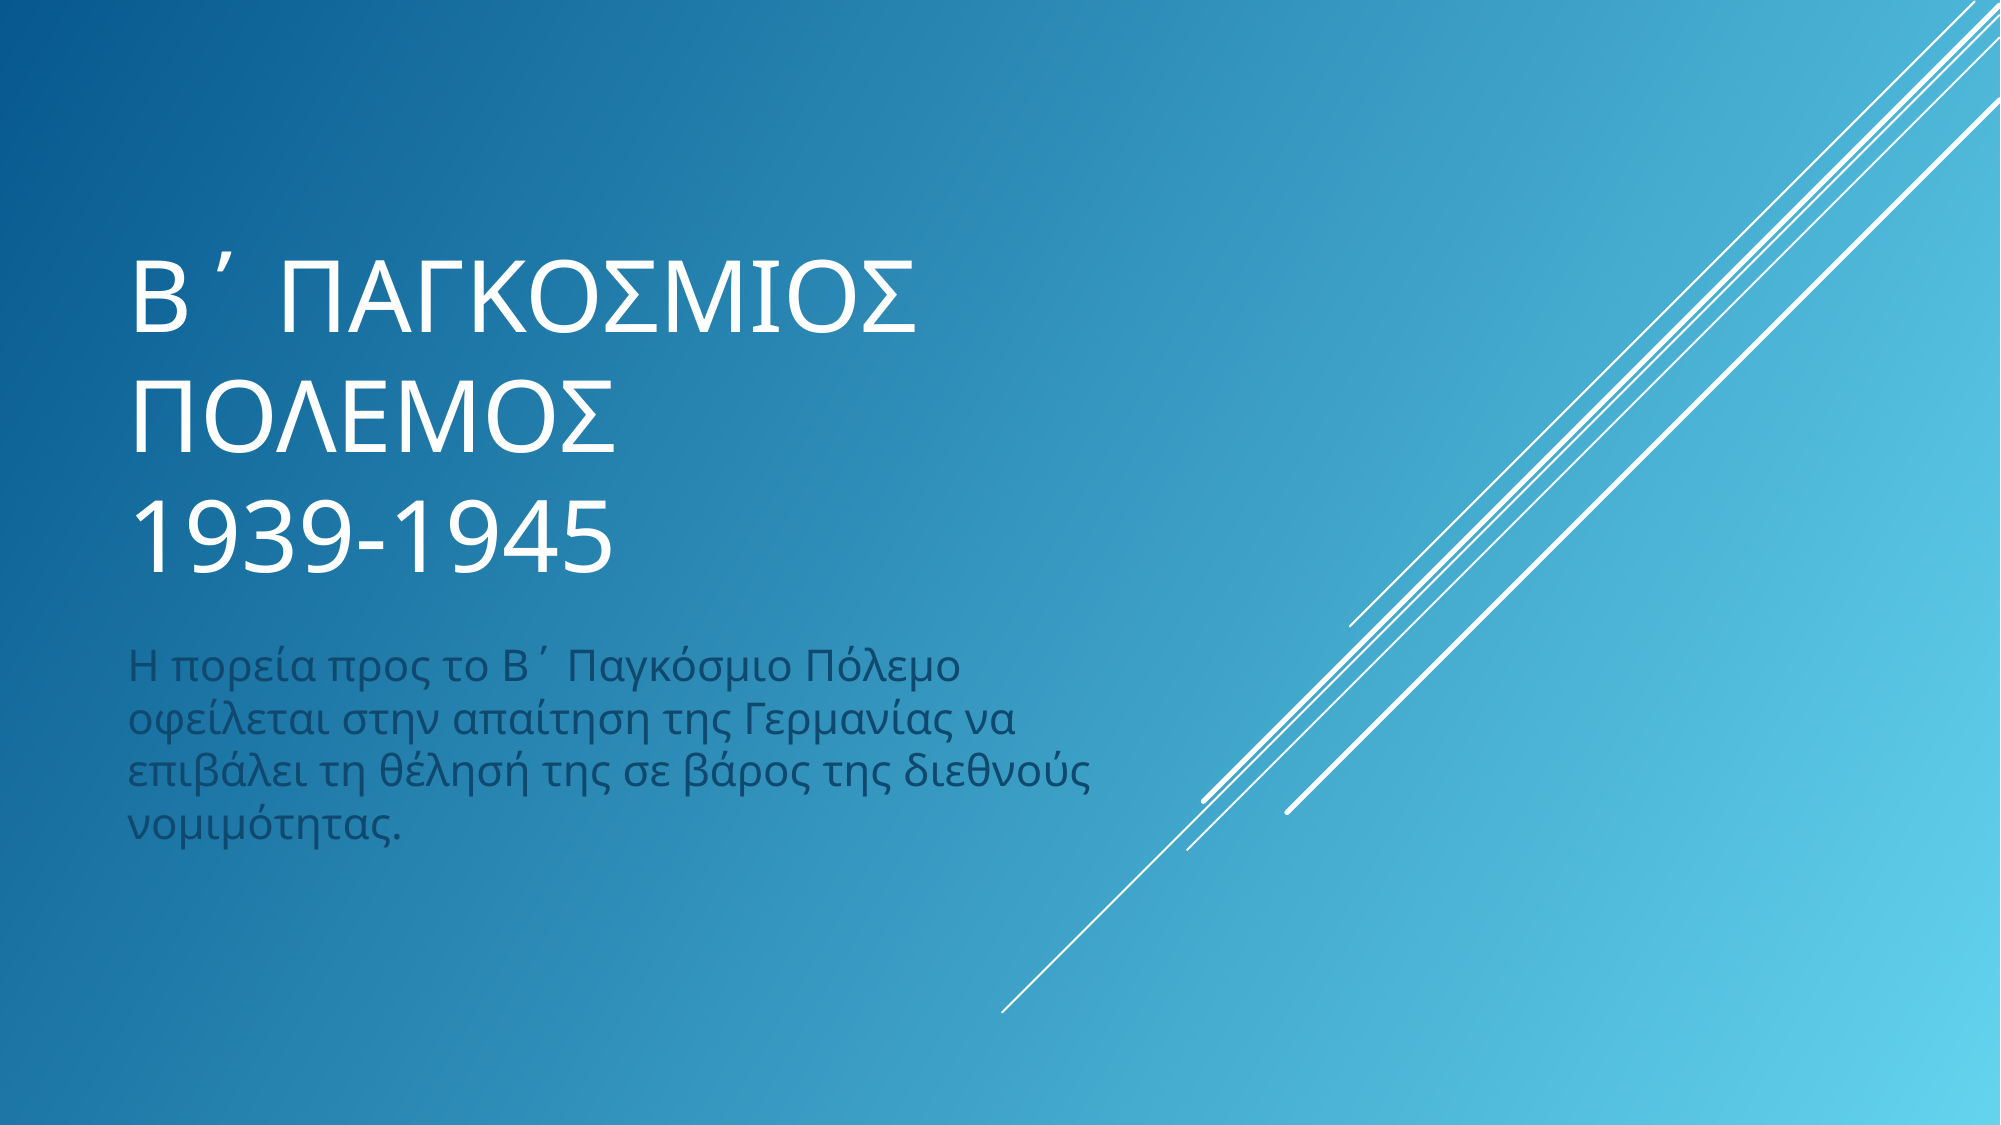

# Β΄ ΠΑΓΚΟΣΜΙΟΣ ΠΟΛΕΜΟΣ 1939-1945
Η πορεία προς το Β΄ Παγκόσμιο Πόλεμο οφείλεται στην απαίτηση της Γερμανίας να επιβάλει τη θέλησή της σε βάρος της διεθνούς νομιμότητας.